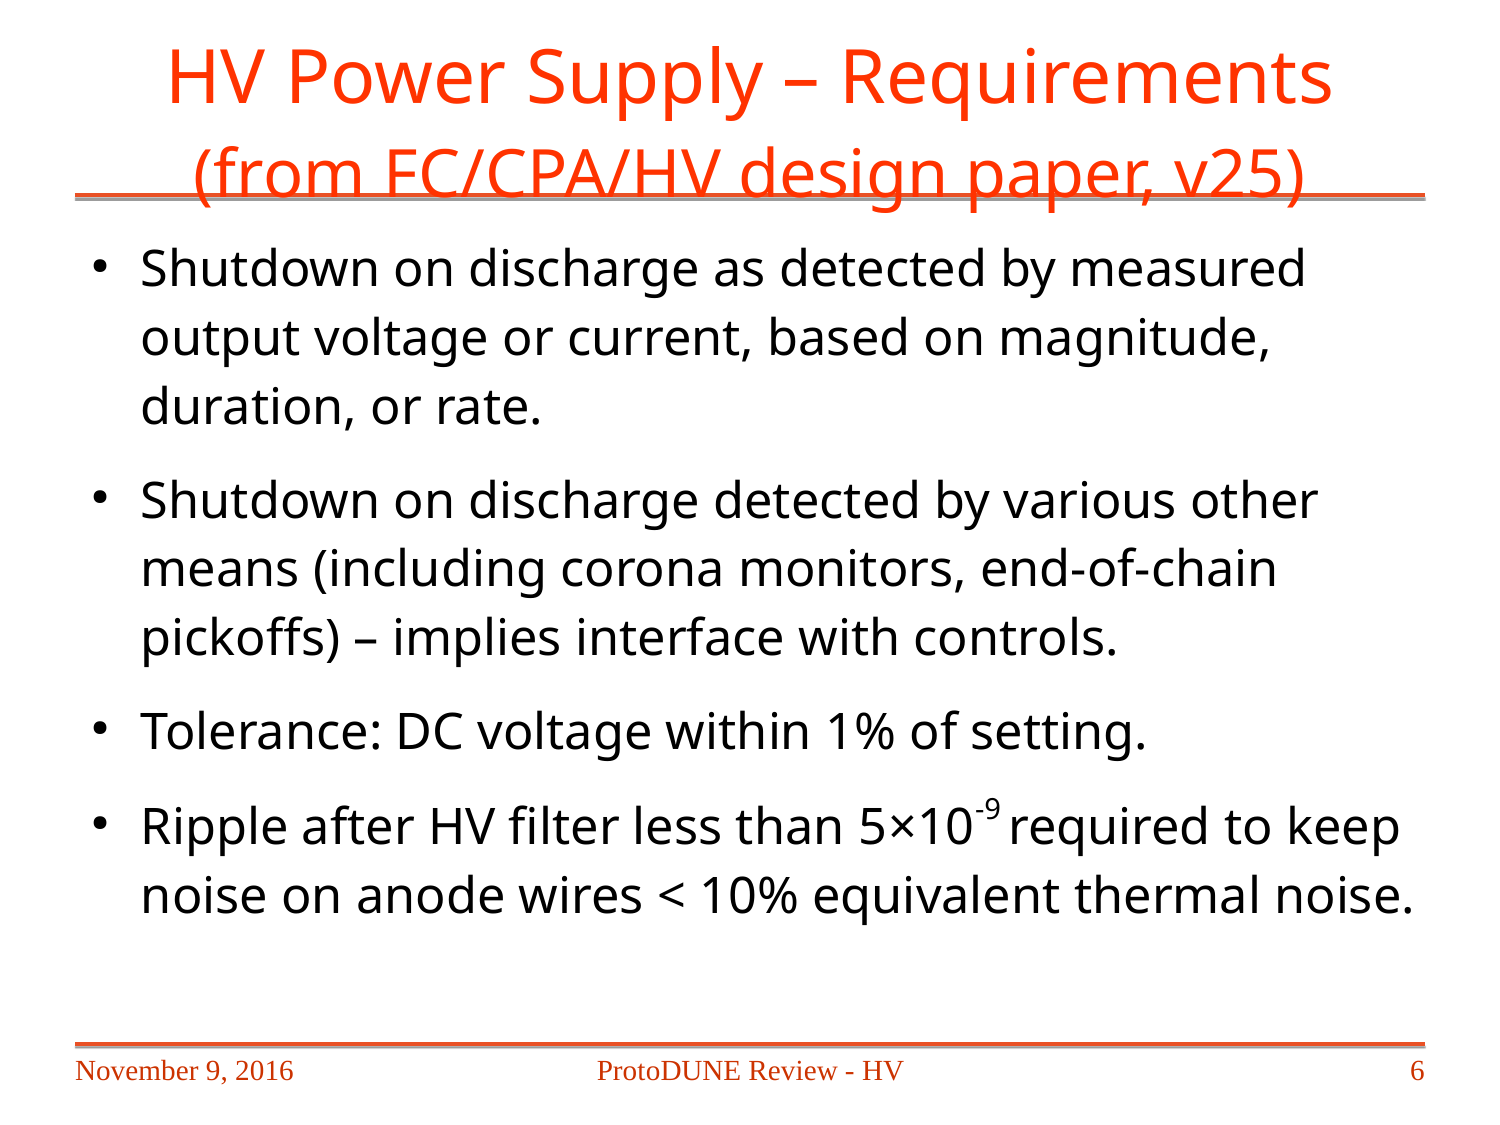

# HV Power Supply – Requirements (from FC/CPA/HV design paper, v25)
Shutdown on discharge as detected by measured output voltage or current, based on magnitude, duration, or rate.
Shutdown on discharge detected by various other means (including corona monitors, end-of-chain pickoffs) – implies interface with controls.
Tolerance: DC voltage within 1% of setting.
Ripple after HV filter less than 5×10-9 required to keep noise on anode wires < 10% equivalent thermal noise.
November 9, 2016
ProtoDUNE Review - HV
6